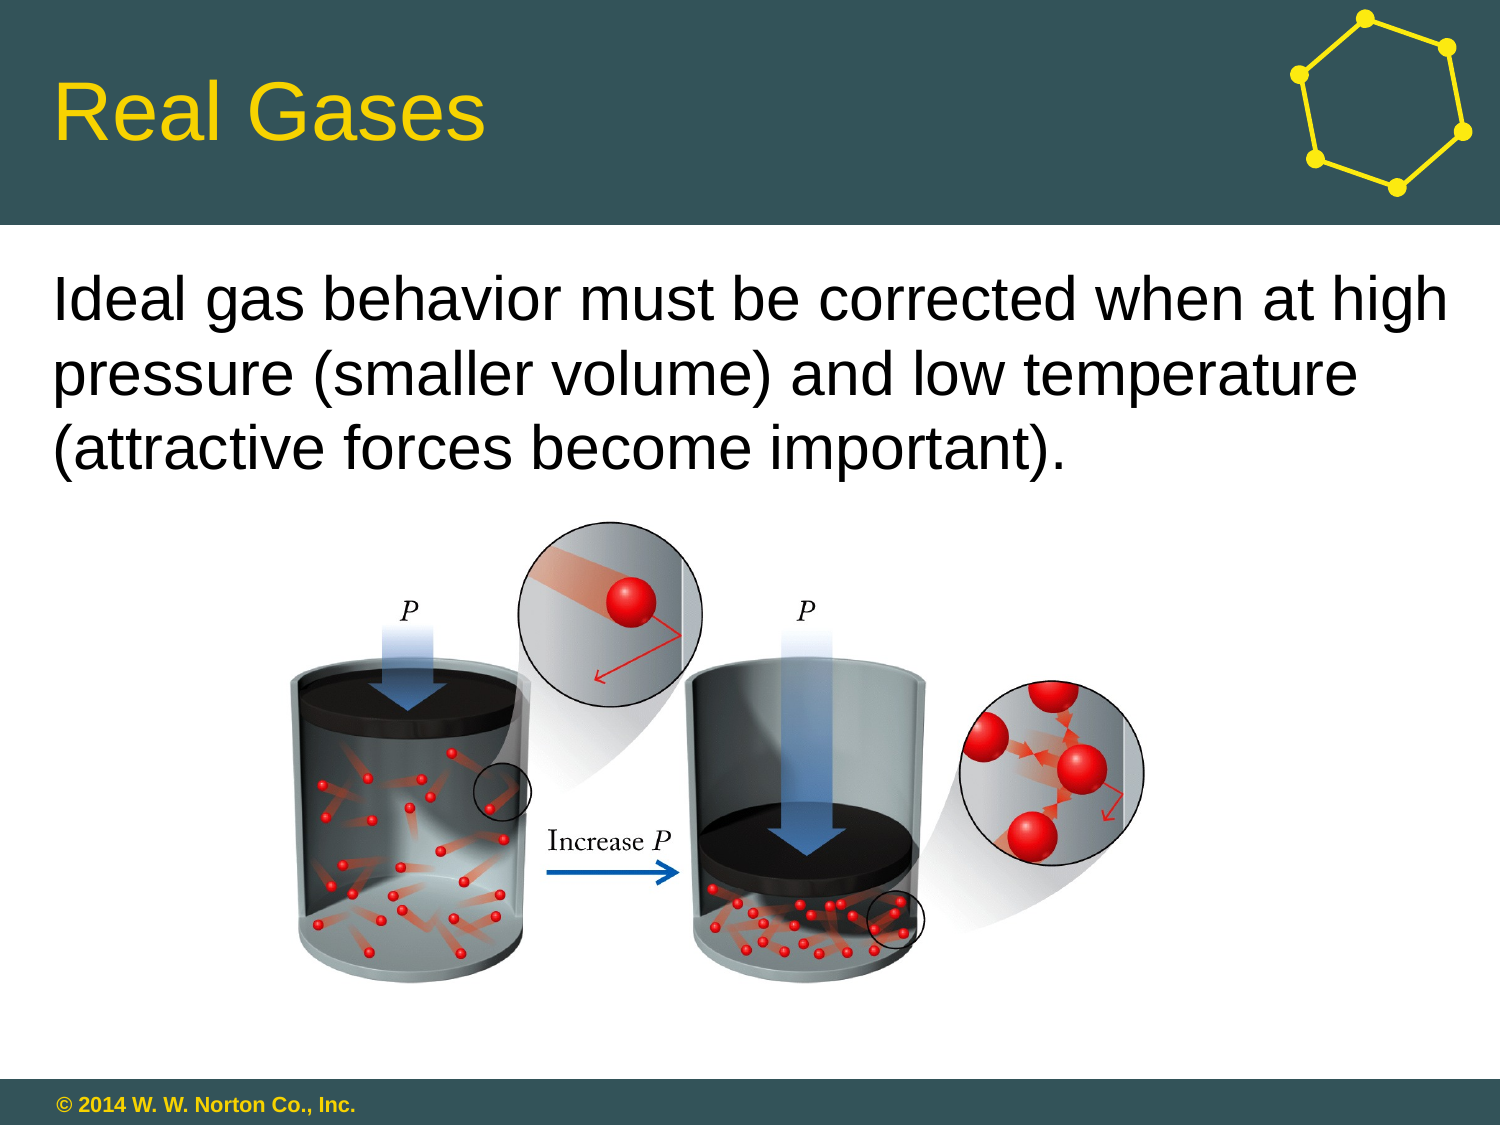

# Real Gases
Ideal gas behavior must be corrected when at high pressure (smaller volume) and low temperature (attractive forces become important).